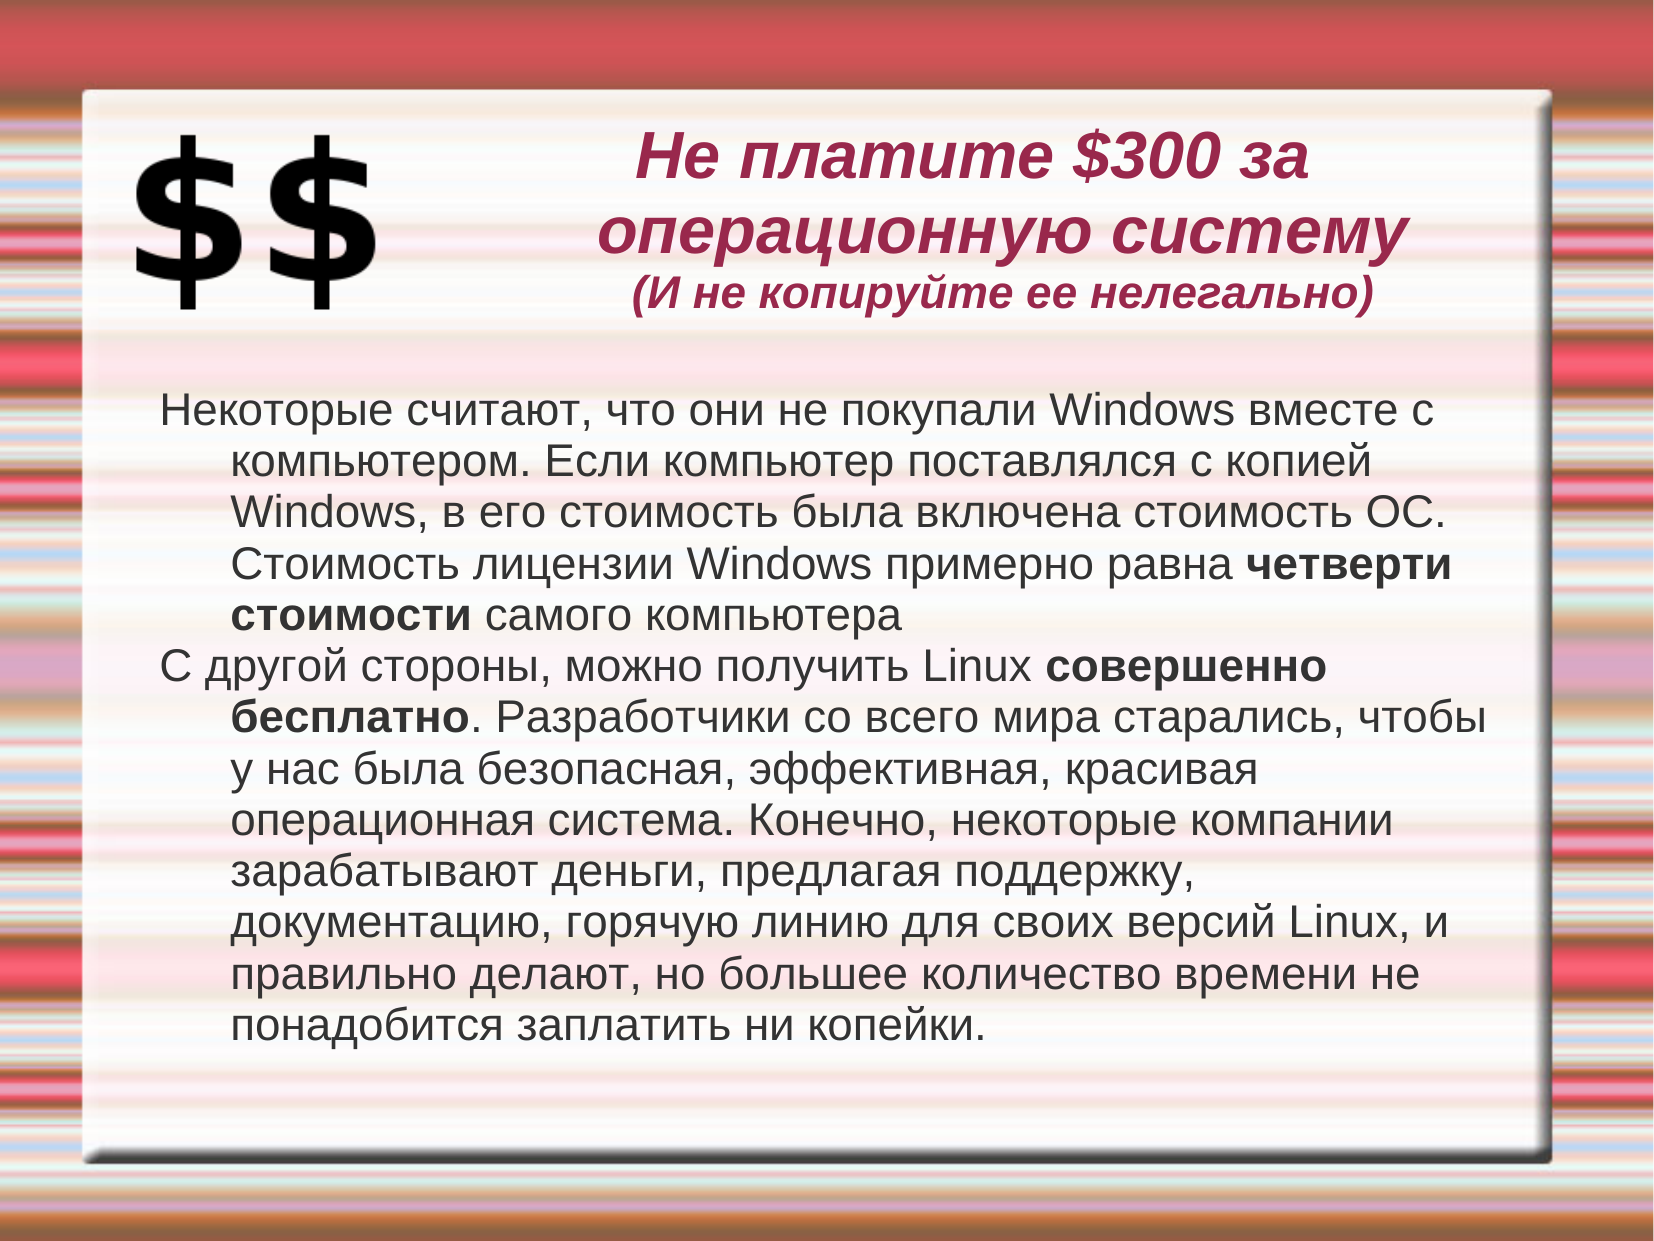

# Не платите $300 за операционную систему (И не копируйте ее нелегально)
Некоторые считают, что они не покупали Windows вместе с компьютером. Если компьютер поставлялся с копией Windows, в его стоимость была включена стоимость ОС. Стоимость лицензии Windows примерно равна четверти стоимости самого компьютера
С другой стороны, можно получить Linux совершенно бесплатно. Разработчики со всего мира старались, чтобы у нас была безопасная, эффективная, красивая операционная система. Конечно, некоторые компании зарабатывают деньги, предлагая поддержку, документацию, горячую линию для своих версий Linux, и правильно делают, но большее количество времени не понадобится заплатить ни копейки.